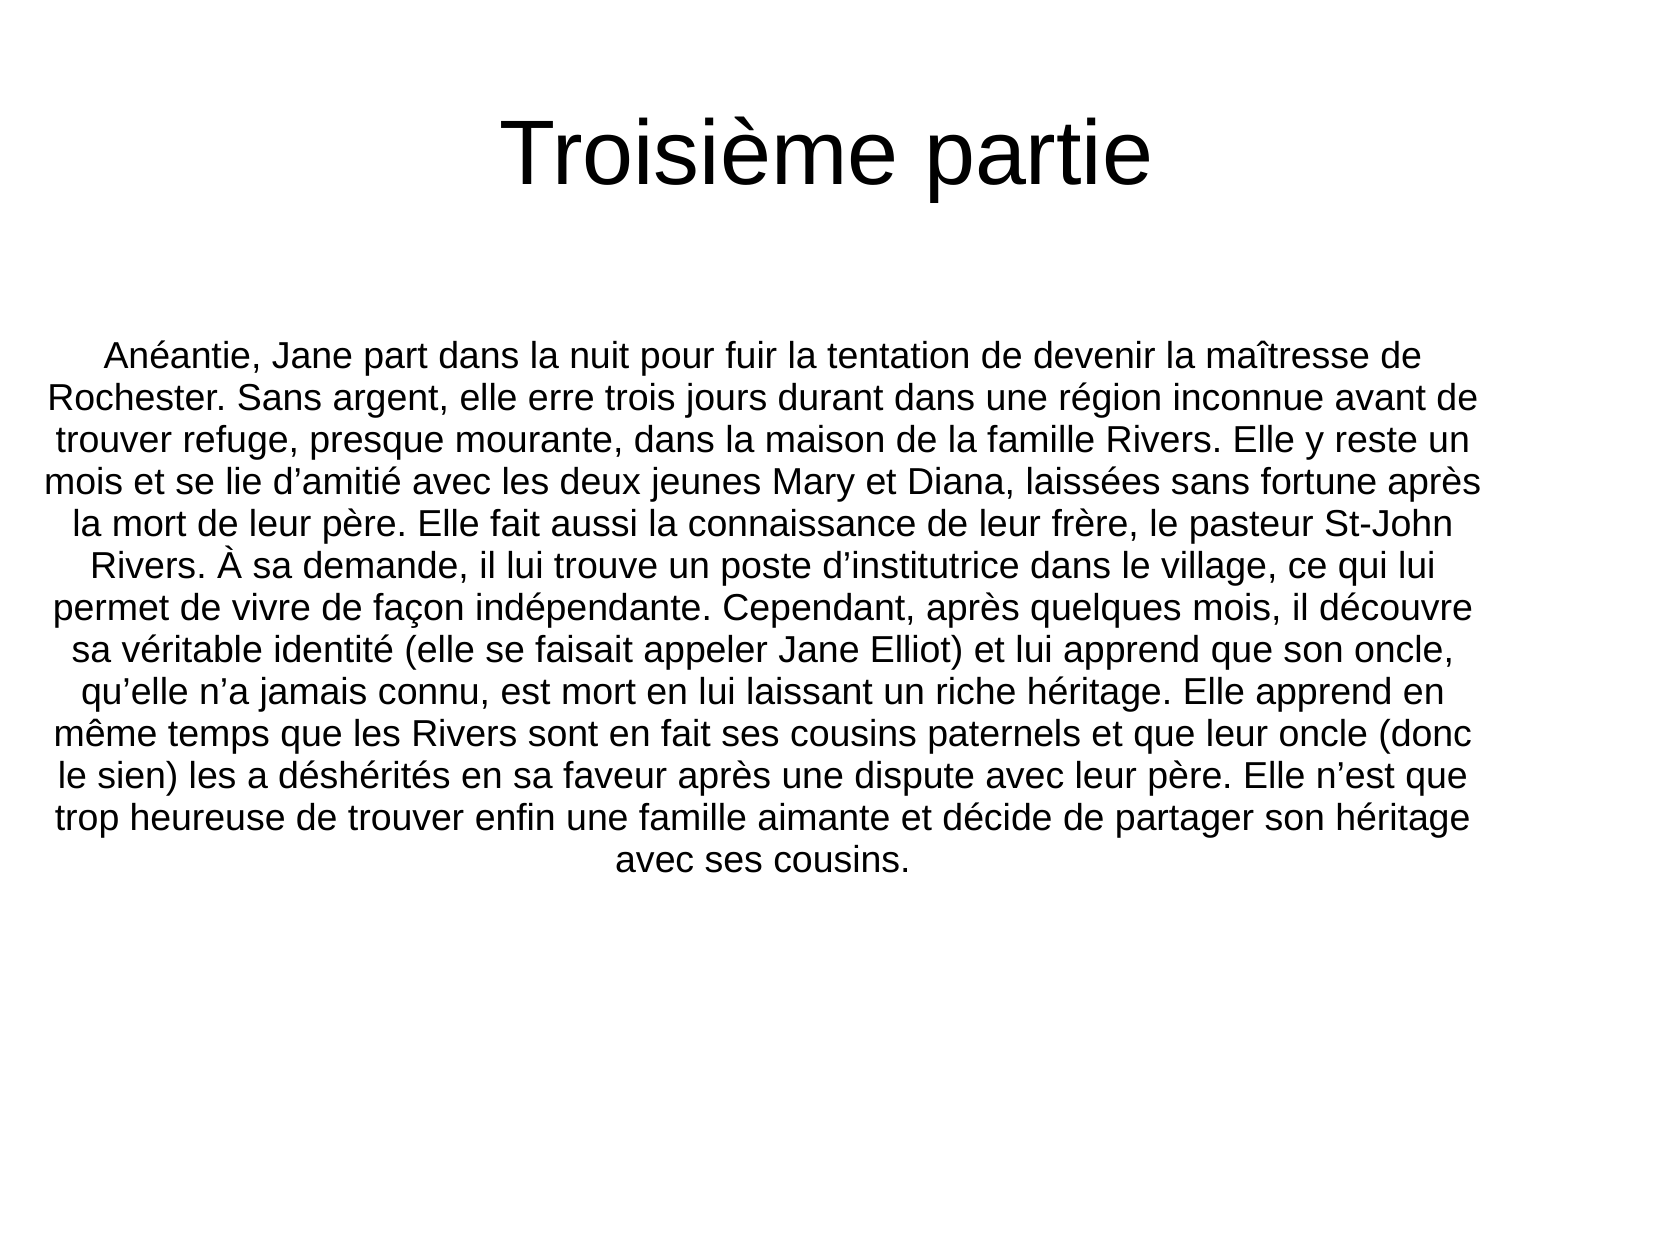

# Troisième partie
Anéantie, Jane part dans la nuit pour fuir la tentation de devenir la maîtresse de Rochester. Sans argent, elle erre trois jours durant dans une région inconnue avant de trouver refuge, presque mourante, dans la maison de la famille Rivers. Elle y reste un mois et se lie d’amitié avec les deux jeunes Mary et Diana, laissées sans fortune après la mort de leur père. Elle fait aussi la connaissance de leur frère, le pasteur St-John Rivers. À sa demande, il lui trouve un poste d’institutrice dans le village, ce qui lui permet de vivre de façon indépendante. Cependant, après quelques mois, il découvre sa véritable identité (elle se faisait appeler Jane Elliot) et lui apprend que son oncle, qu’elle n’a jamais connu, est mort en lui laissant un riche héritage. Elle apprend en même temps que les Rivers sont en fait ses cousins paternels et que leur oncle (donc le sien) les a déshérités en sa faveur après une dispute avec leur père. Elle n’est que trop heureuse de trouver enfin une famille aimante et décide de partager son héritage avec ses cousins.